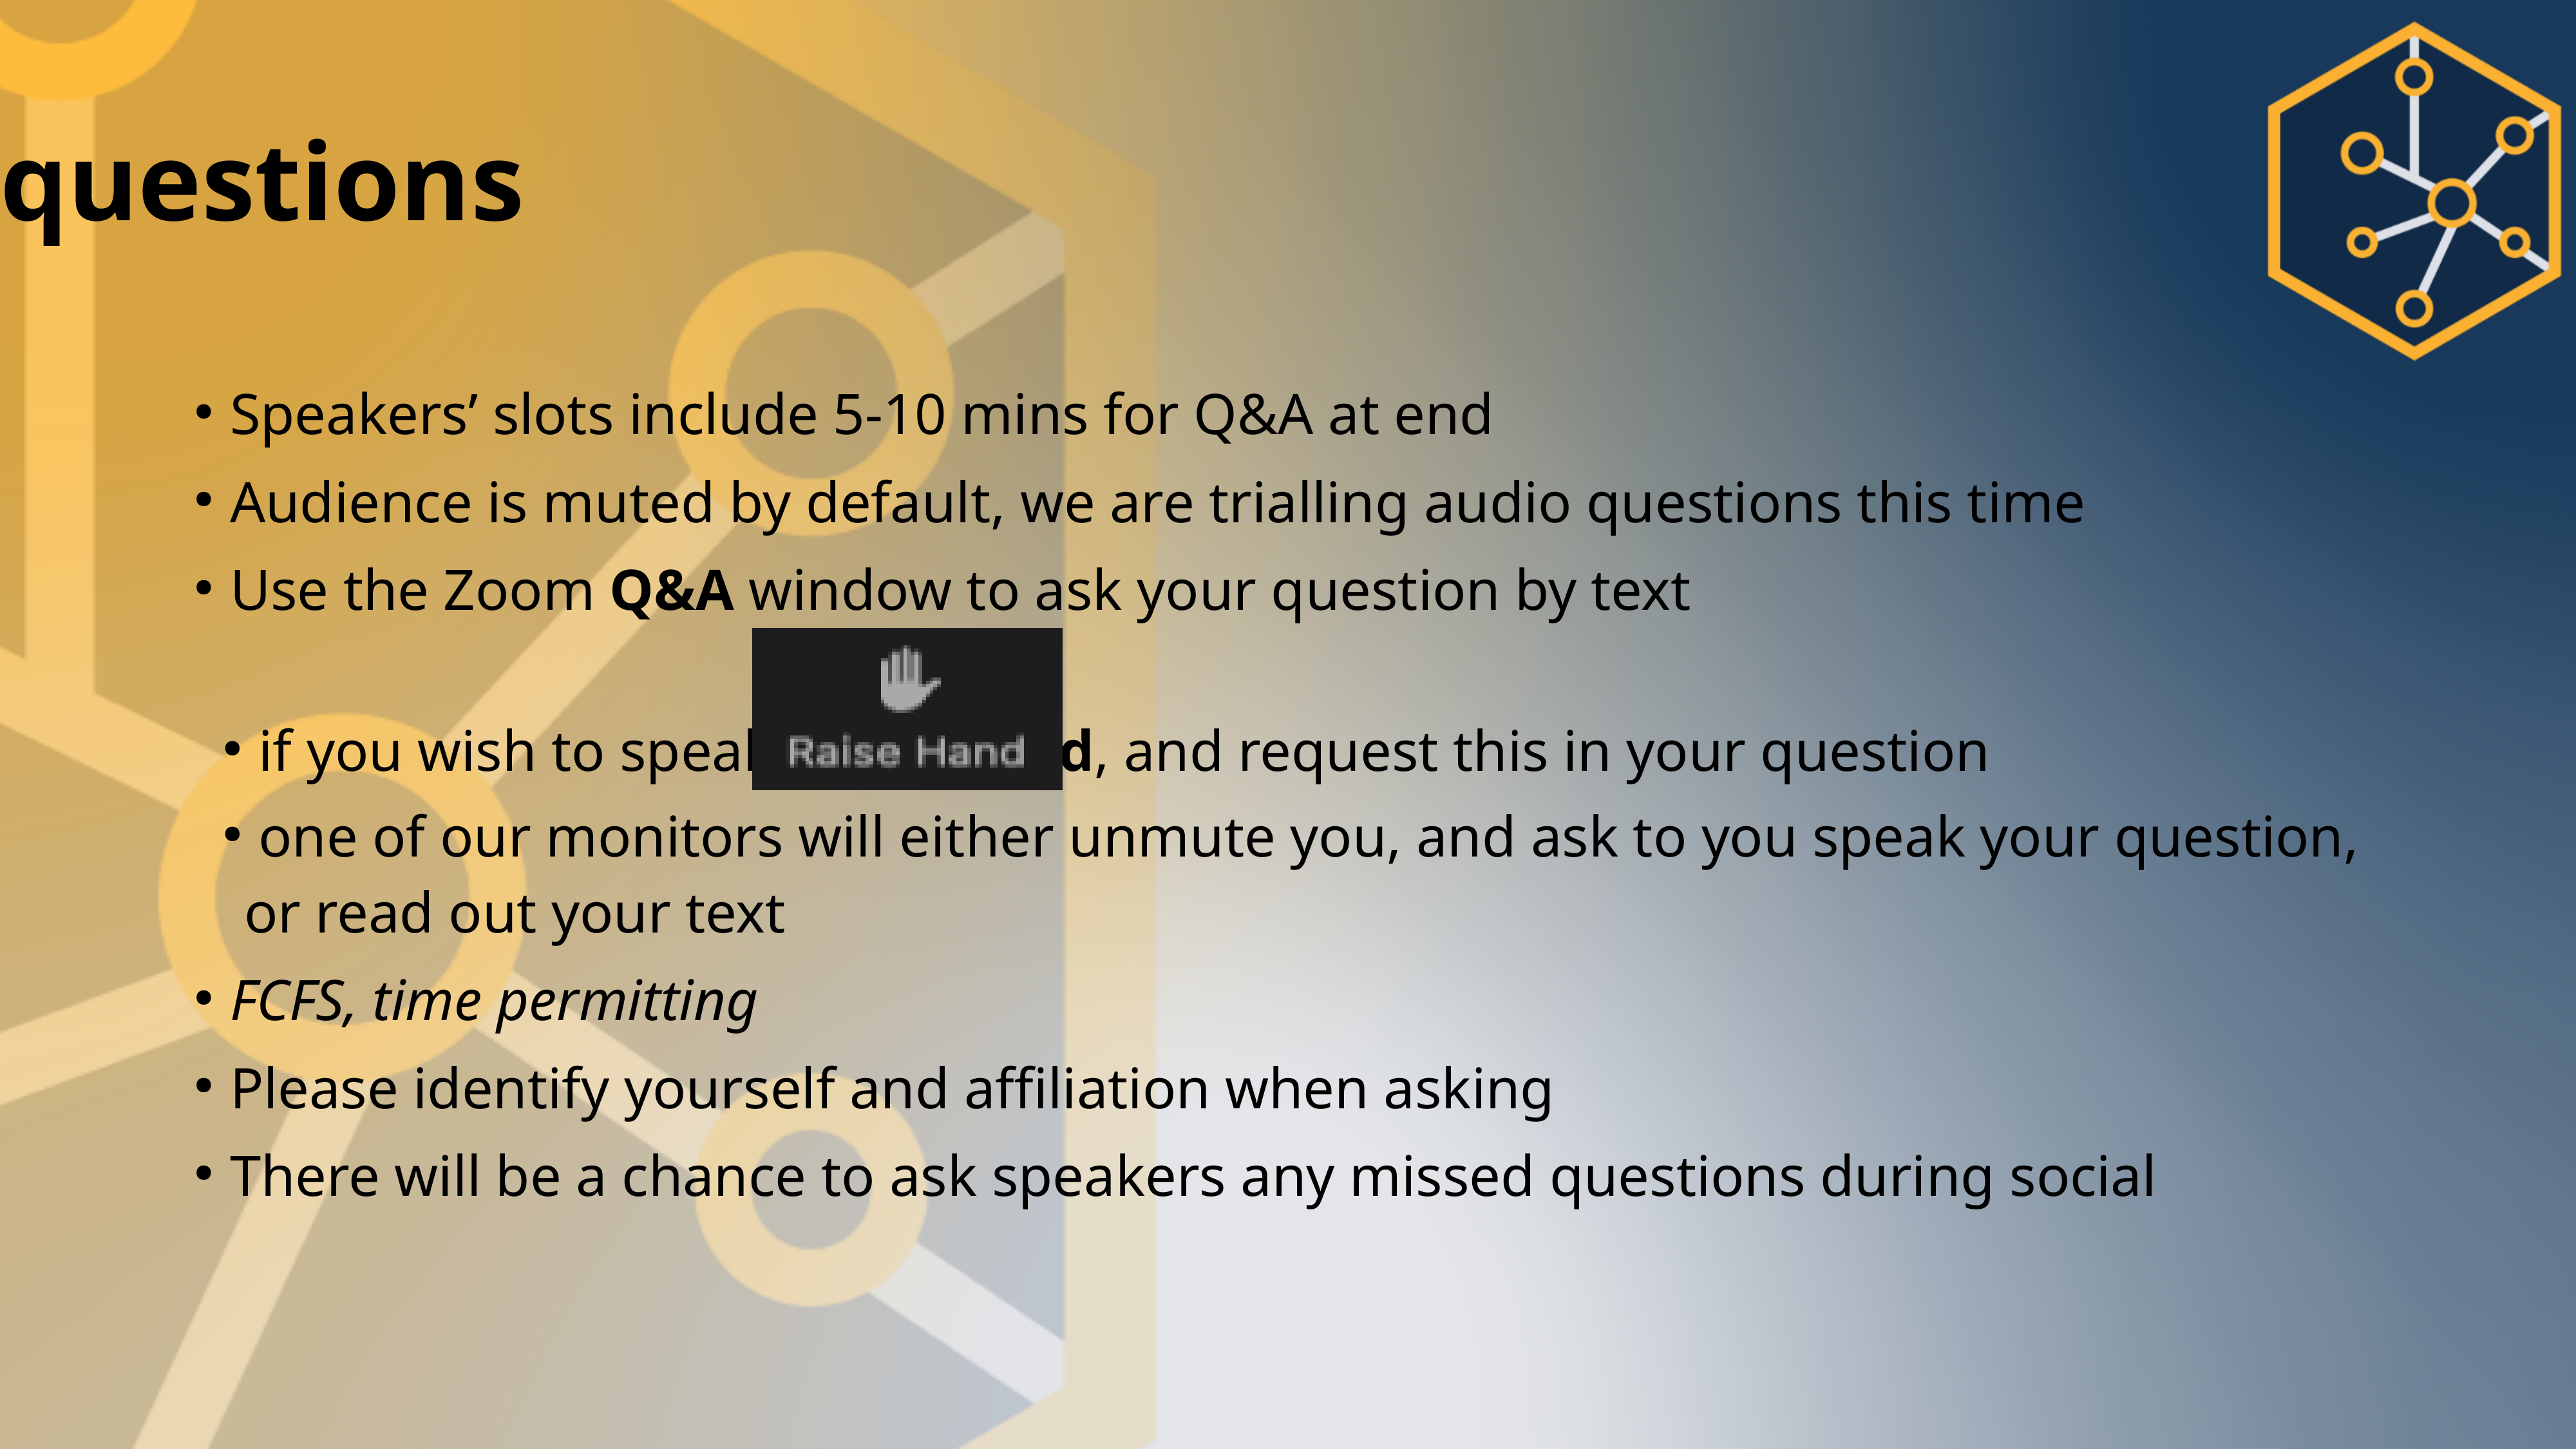

# questions
 Speakers’ slots include 5-10 mins for Q&A at end
 Audience is muted by default, we are trialling audio questions this time
 Use the Zoom Q&A window to ask your question by text
 if you wish to speak, raise hand, and request this in your question
 one of our monitors will either unmute you, and ask to you speak your question, or read out your text
 FCFS, time permitting
 Please identify yourself and affiliation when asking
 There will be a chance to ask speakers any missed questions during social